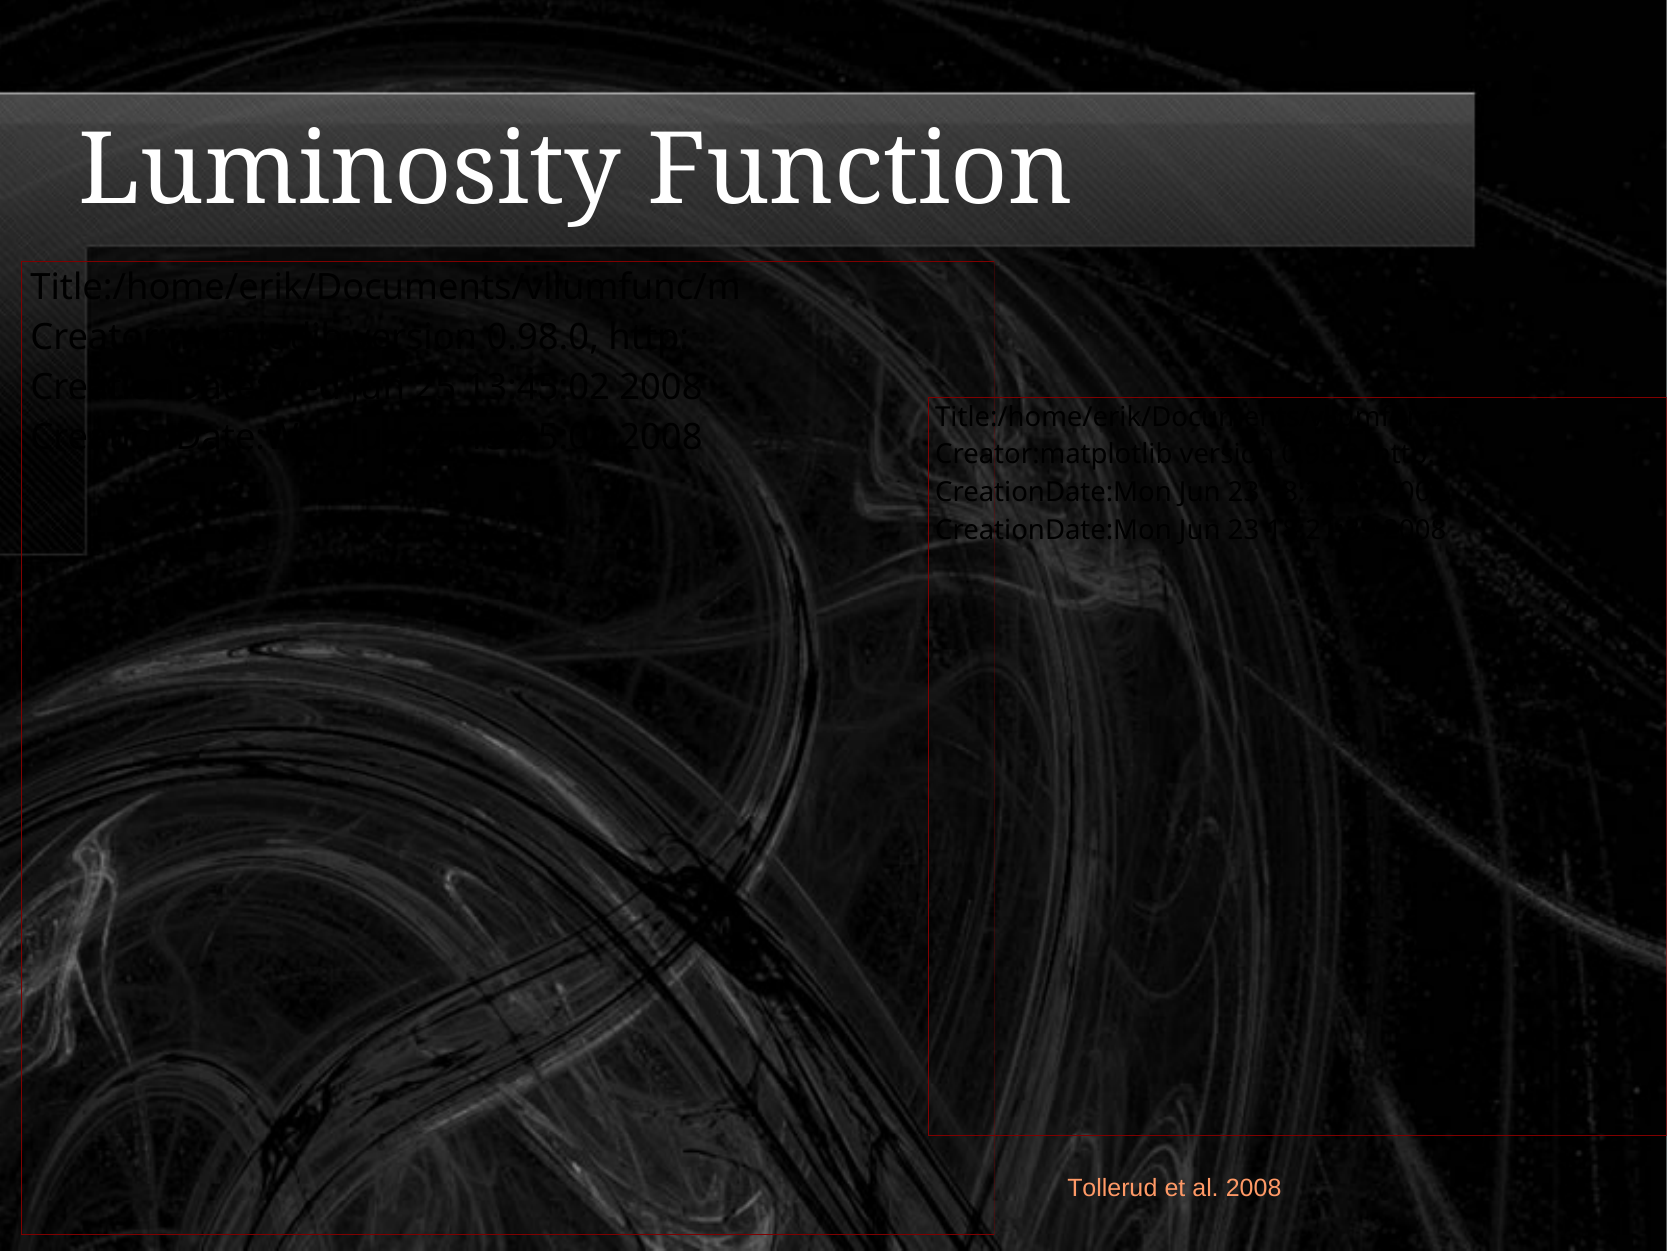

# Luminosity Function
Tollerud et al. 2008